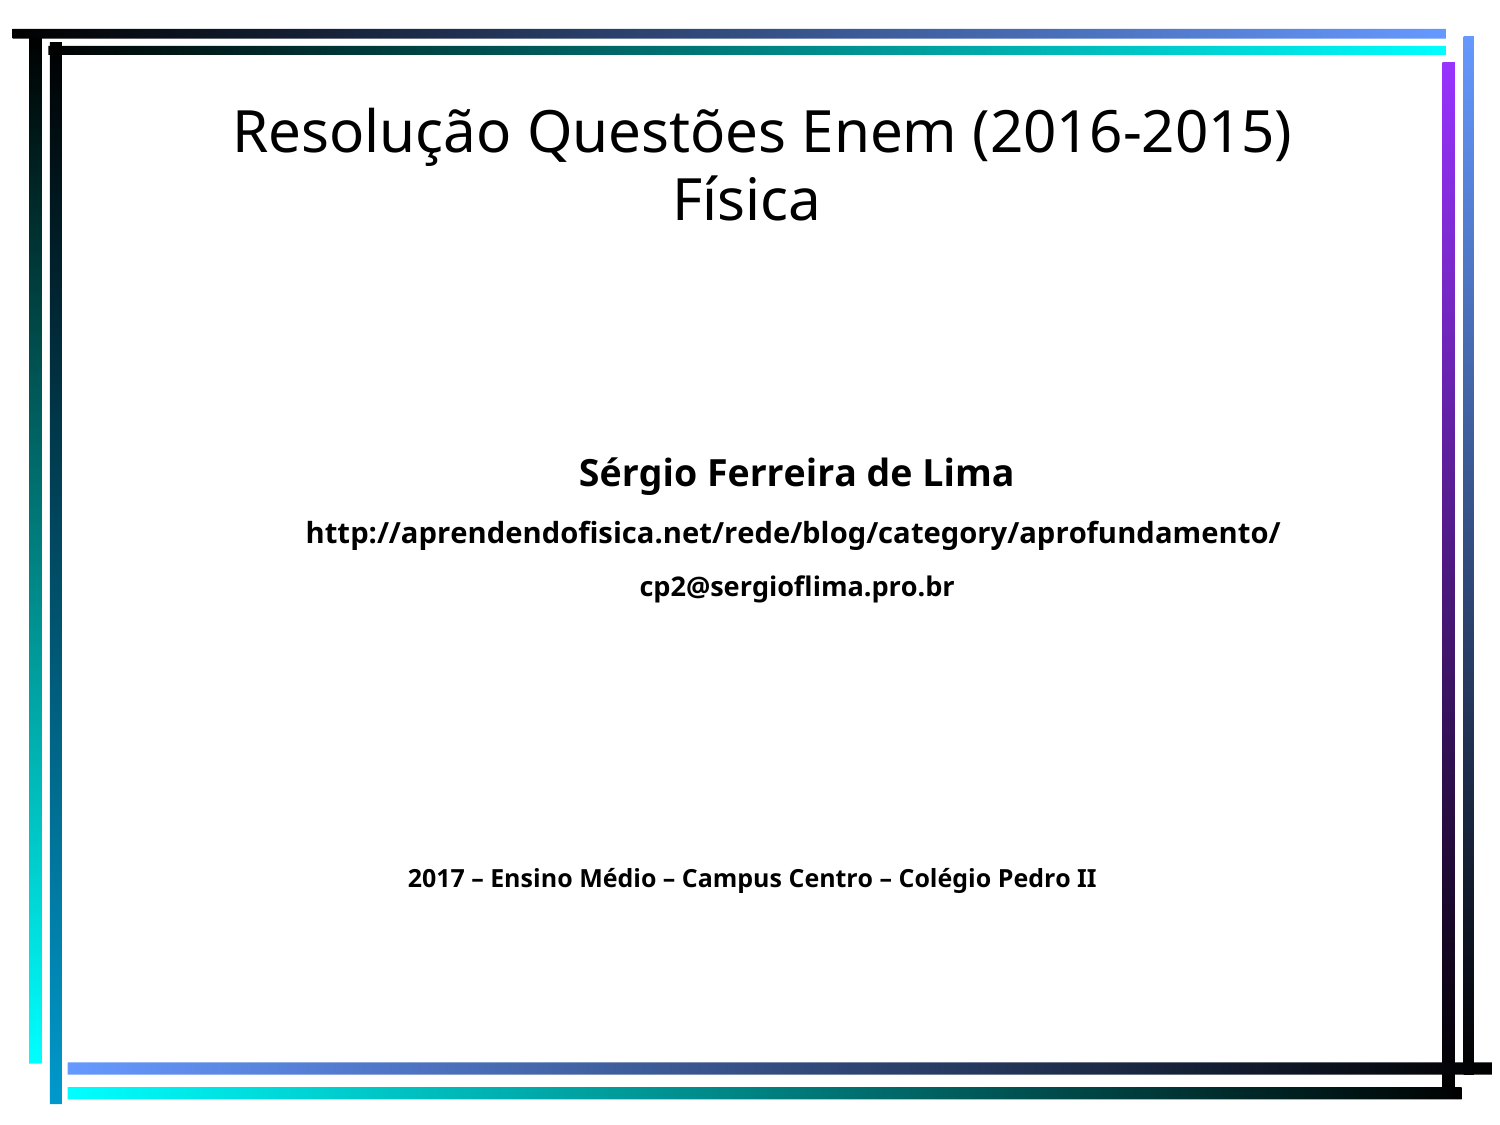

# Resolução Questões Enem (2016-2015) Física
Sérgio Ferreira de Lima
http://aprendendofisica.net/rede/blog/category/aprofundamento/
cp2@sergioflima.pro.br
2017 – Ensino Médio – Campus Centro – Colégio Pedro II